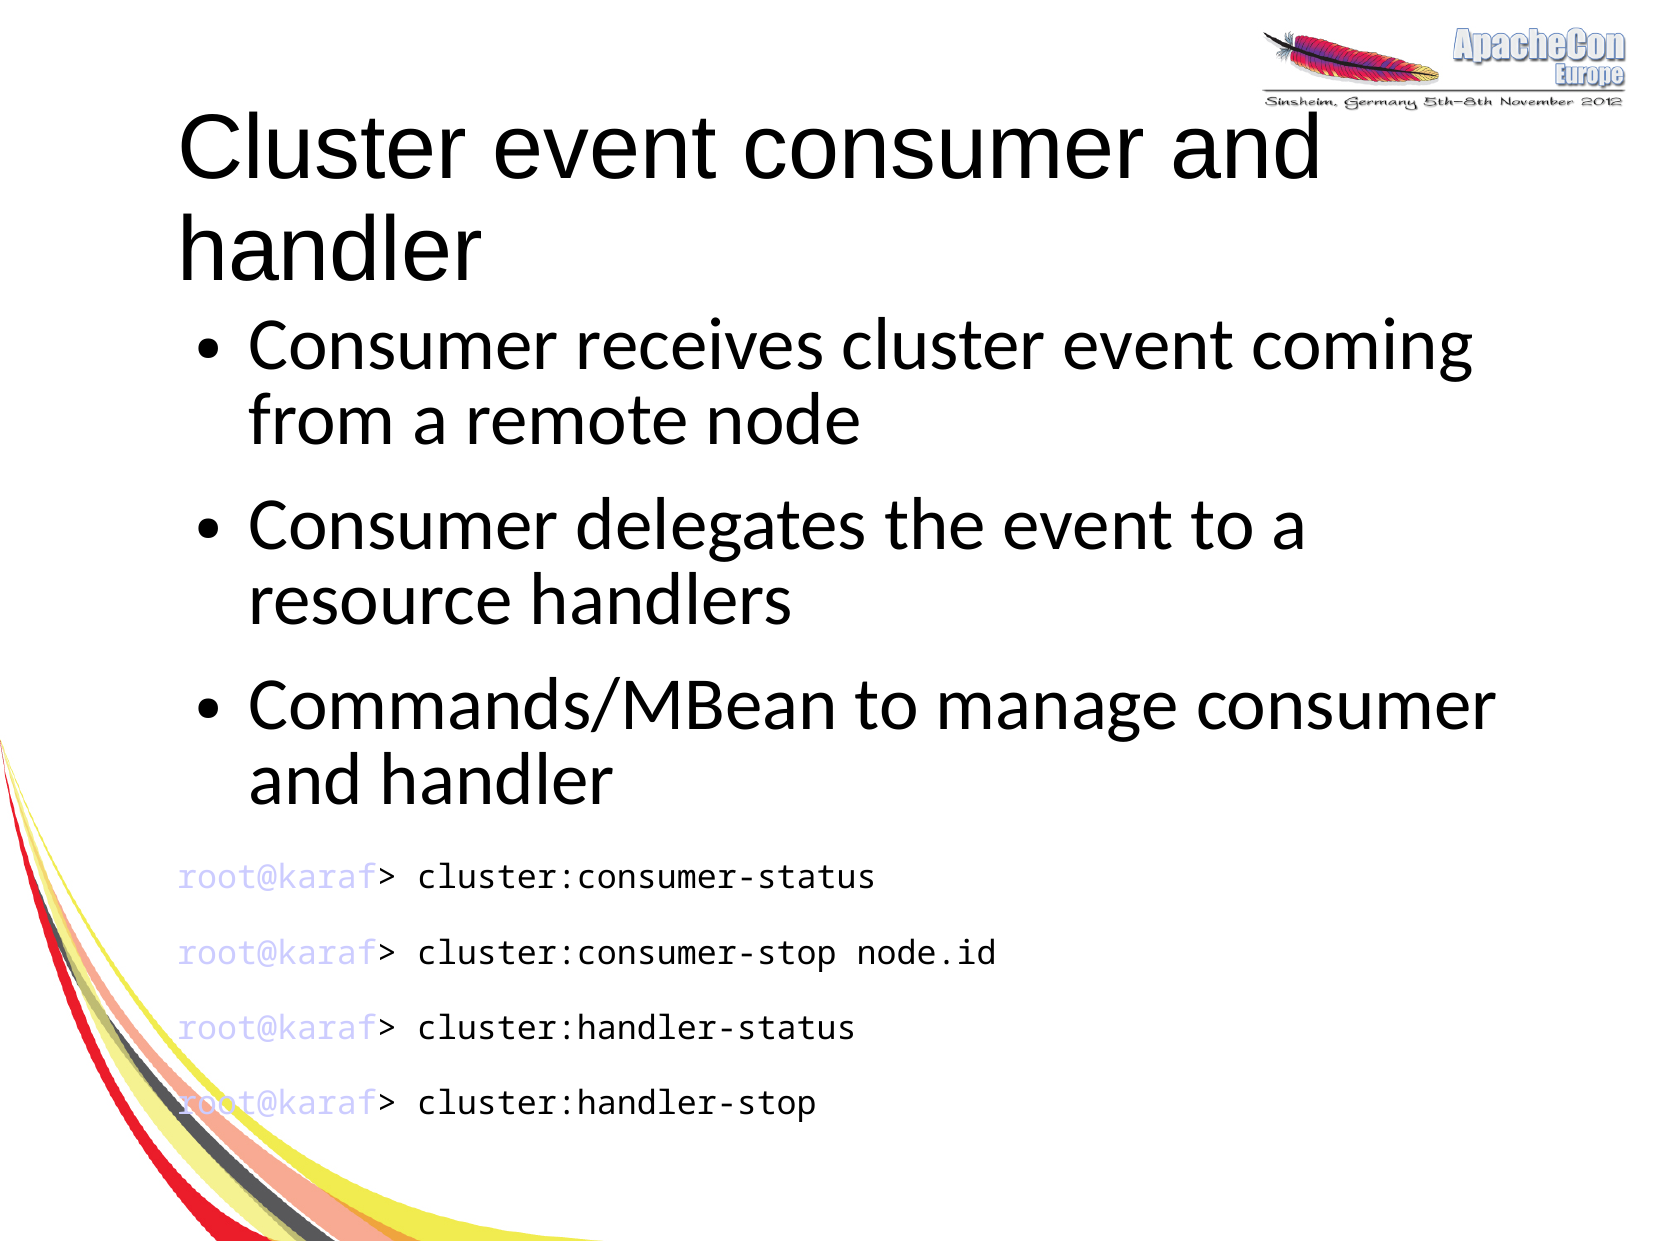

# Cluster event consumer and handler
Consumer receives cluster event coming from a remote node
Consumer delegates the event to a resource handlers
Commands/MBean to manage consumer and handler
root@karaf> cluster:consumer-status
root@karaf> cluster:consumer-stop node.id
root@karaf> cluster:handler-status
root@karaf> cluster:handler-stop